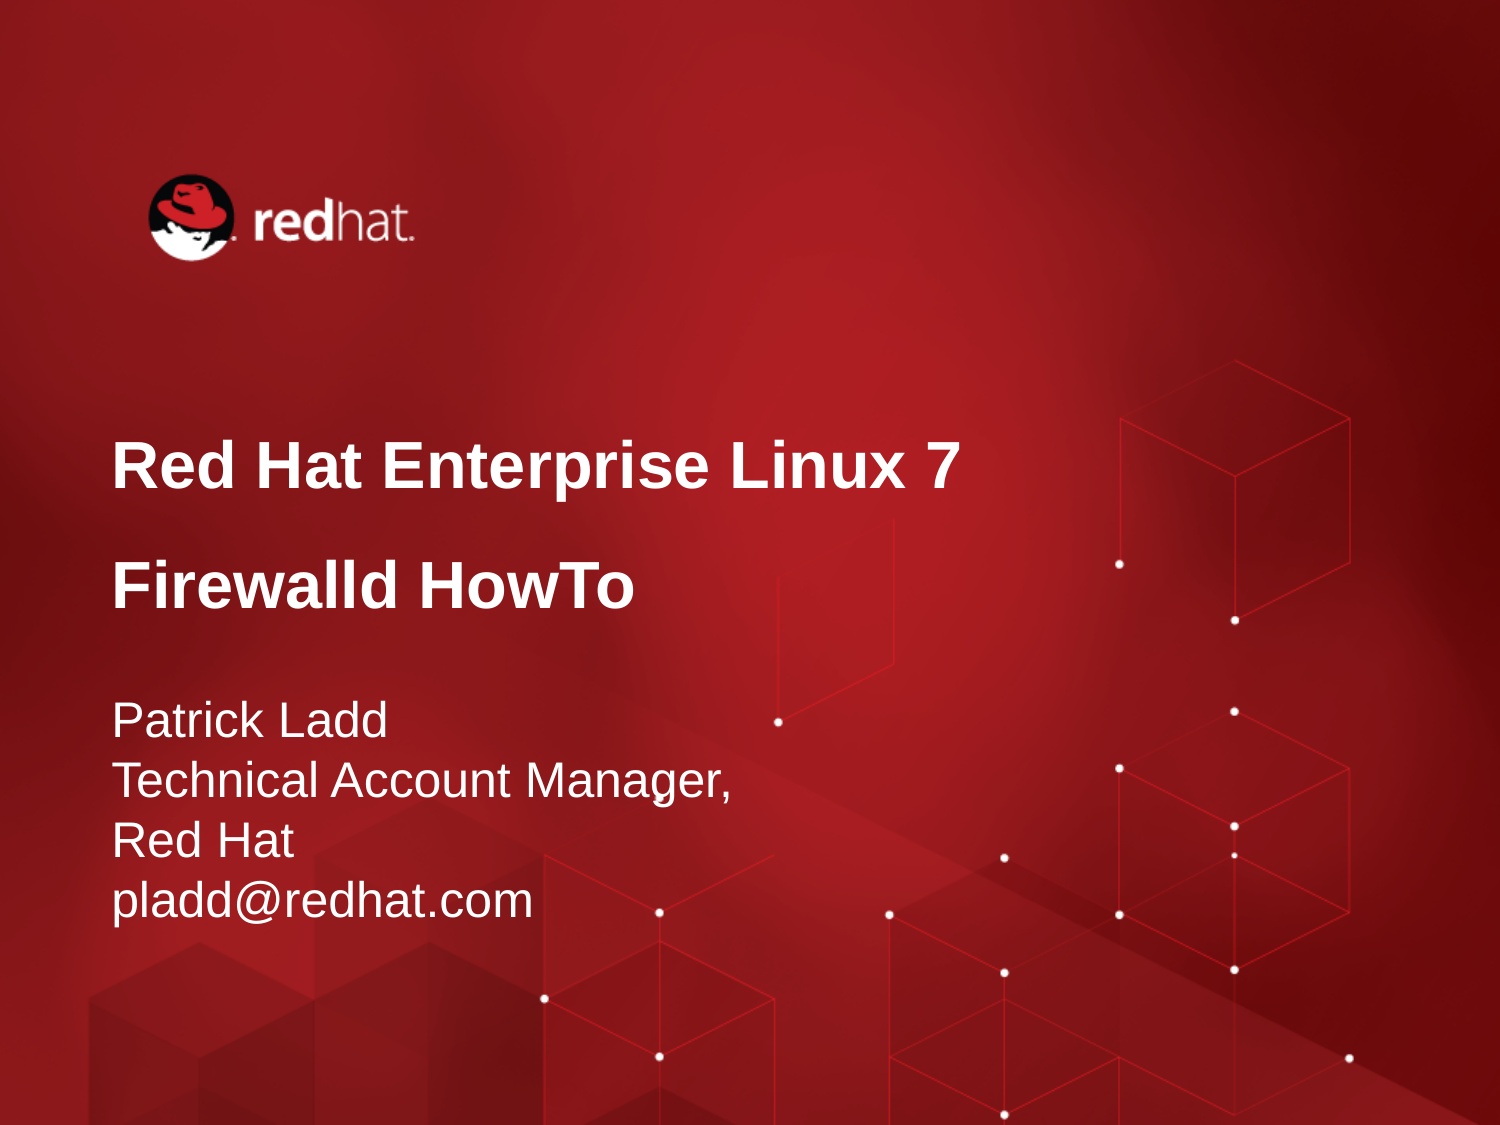

Red Hat Enterprise Linux 7
Firewalld HowTo
Patrick Ladd
Technical Account Manager, Red Hat
pladd@redhat.com